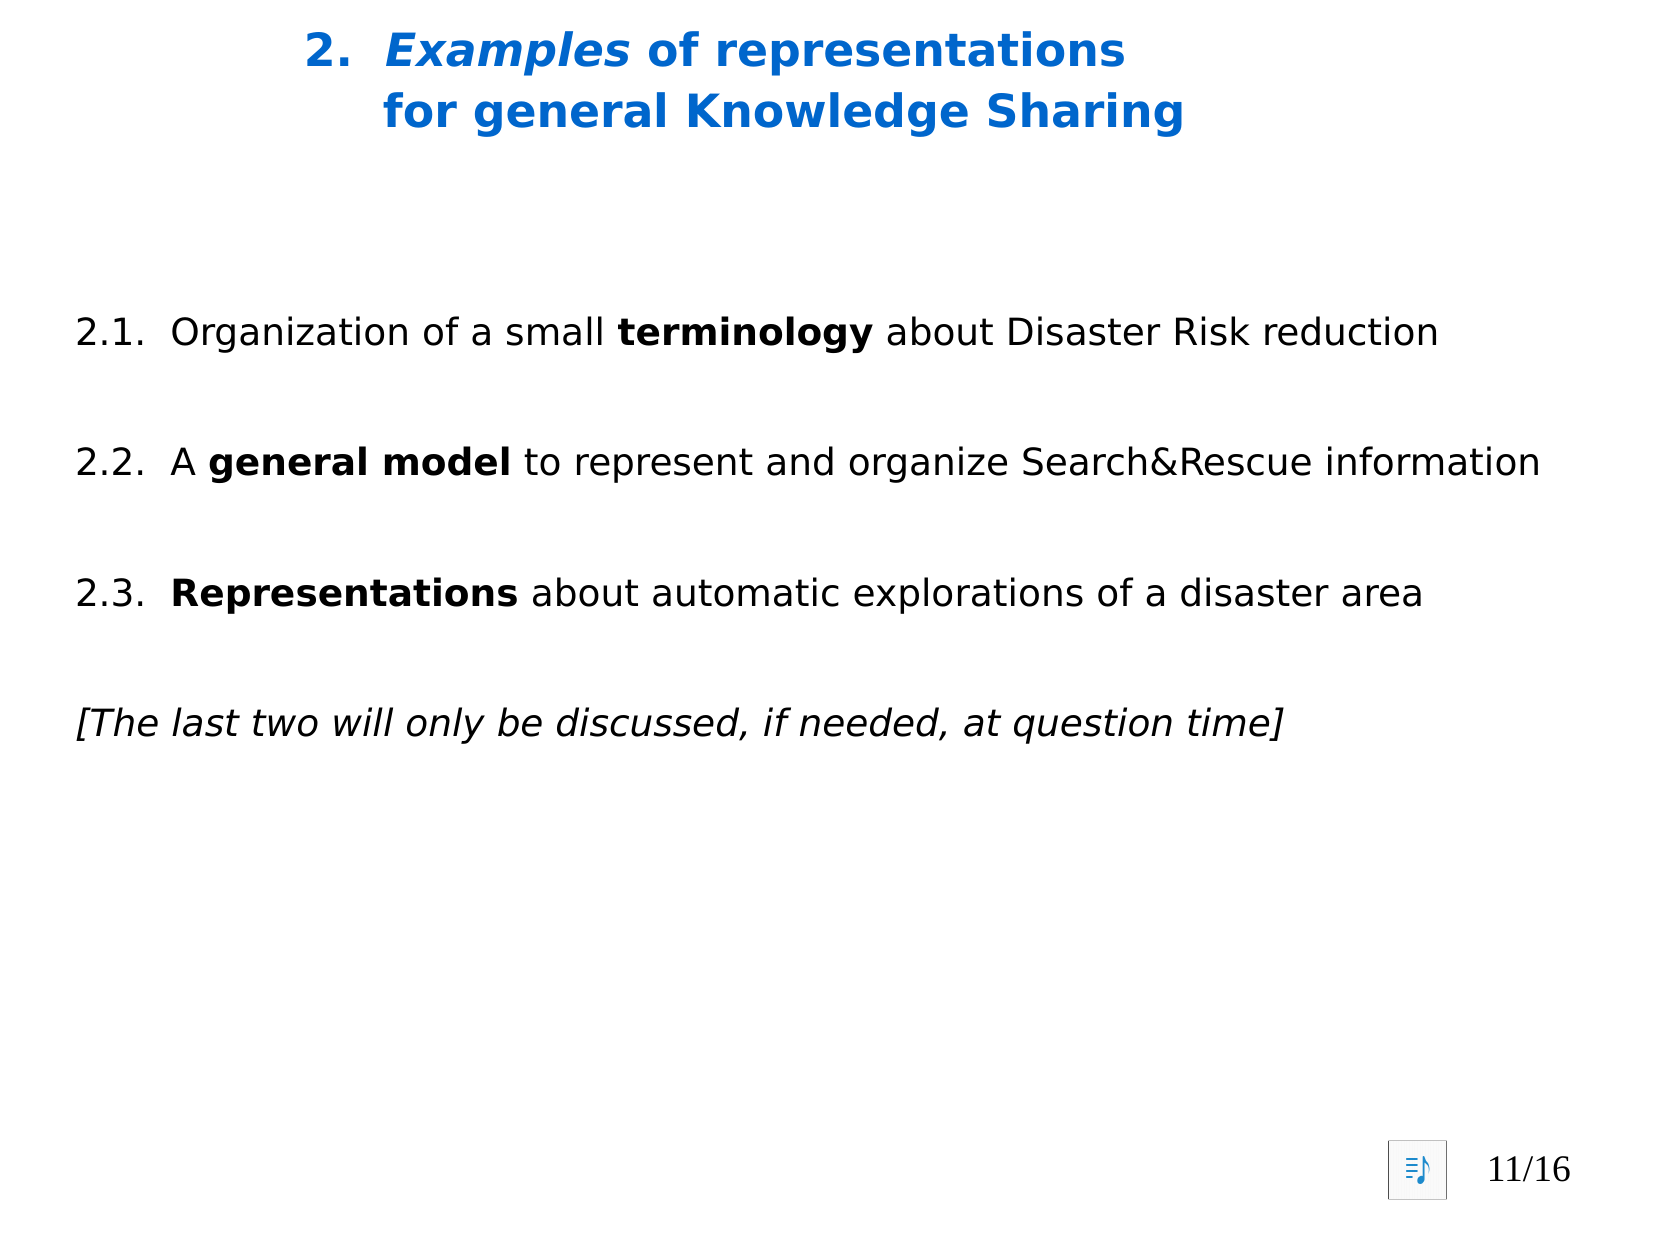

# 2. Examples of representations for general Knowledge Sharing
2.1.  Organization of a small terminology about Disaster Risk reduction
2.2.  A general model to represent and organize Search&Rescue information
2.3.  Representations about automatic explorations of a disaster area
[The last two will only be discussed, if needed, at question time]
11